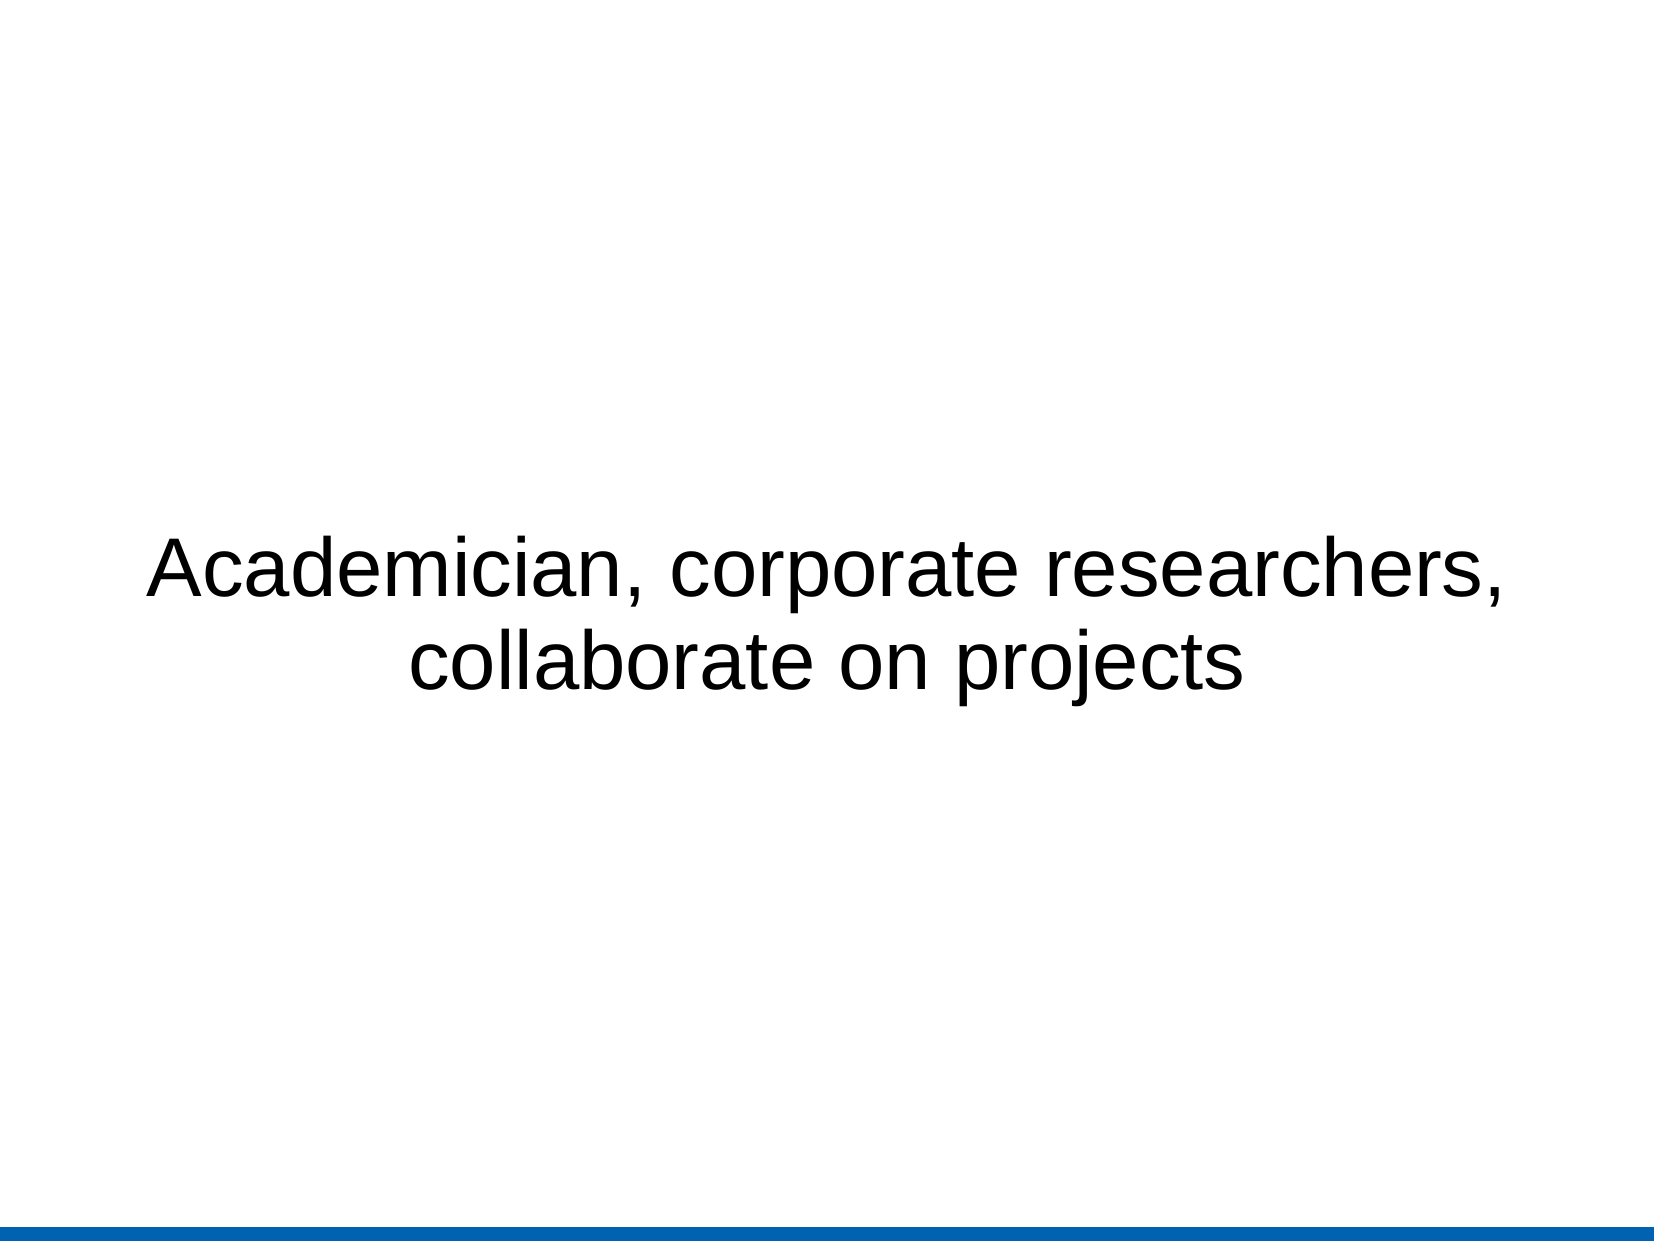

# Academician, corporate researchers, collaborate on projects